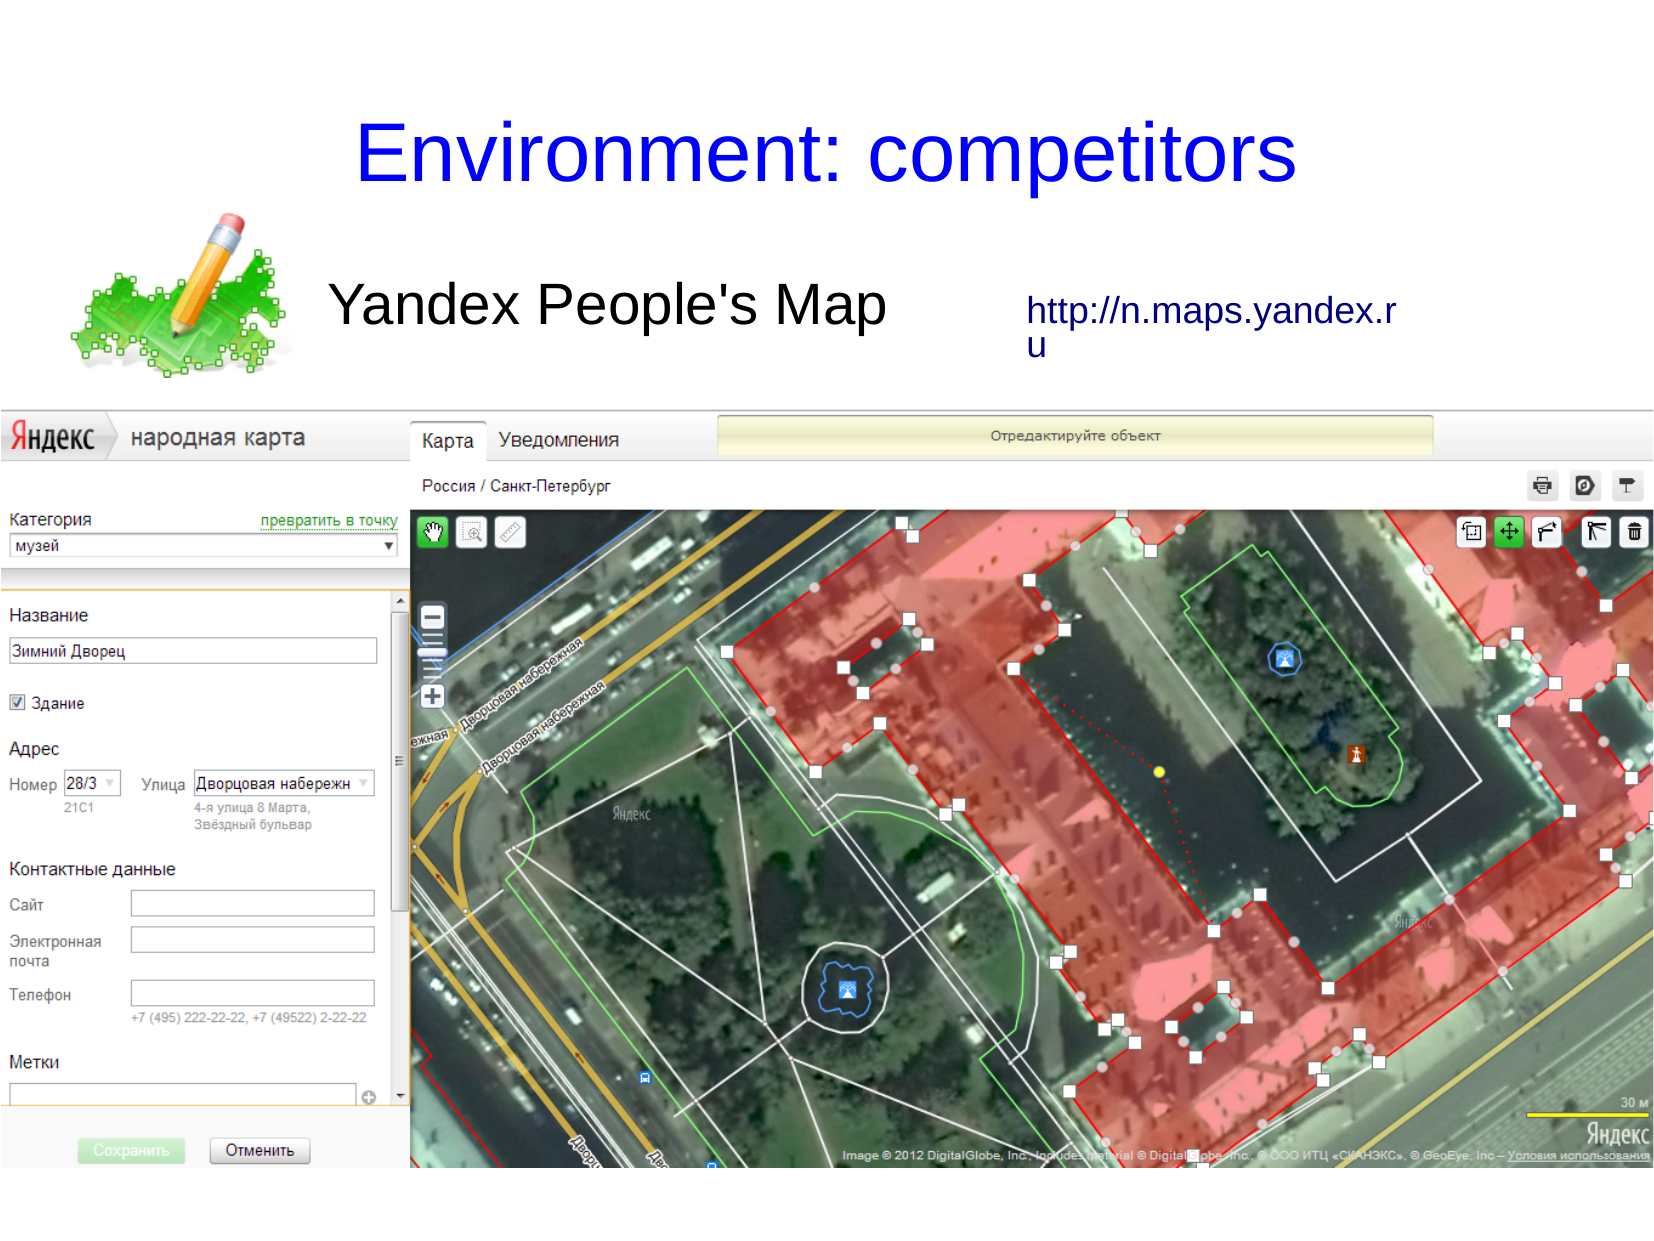

# Environment: competitors
Yandex People's Map
http://n.maps.yandex.ru